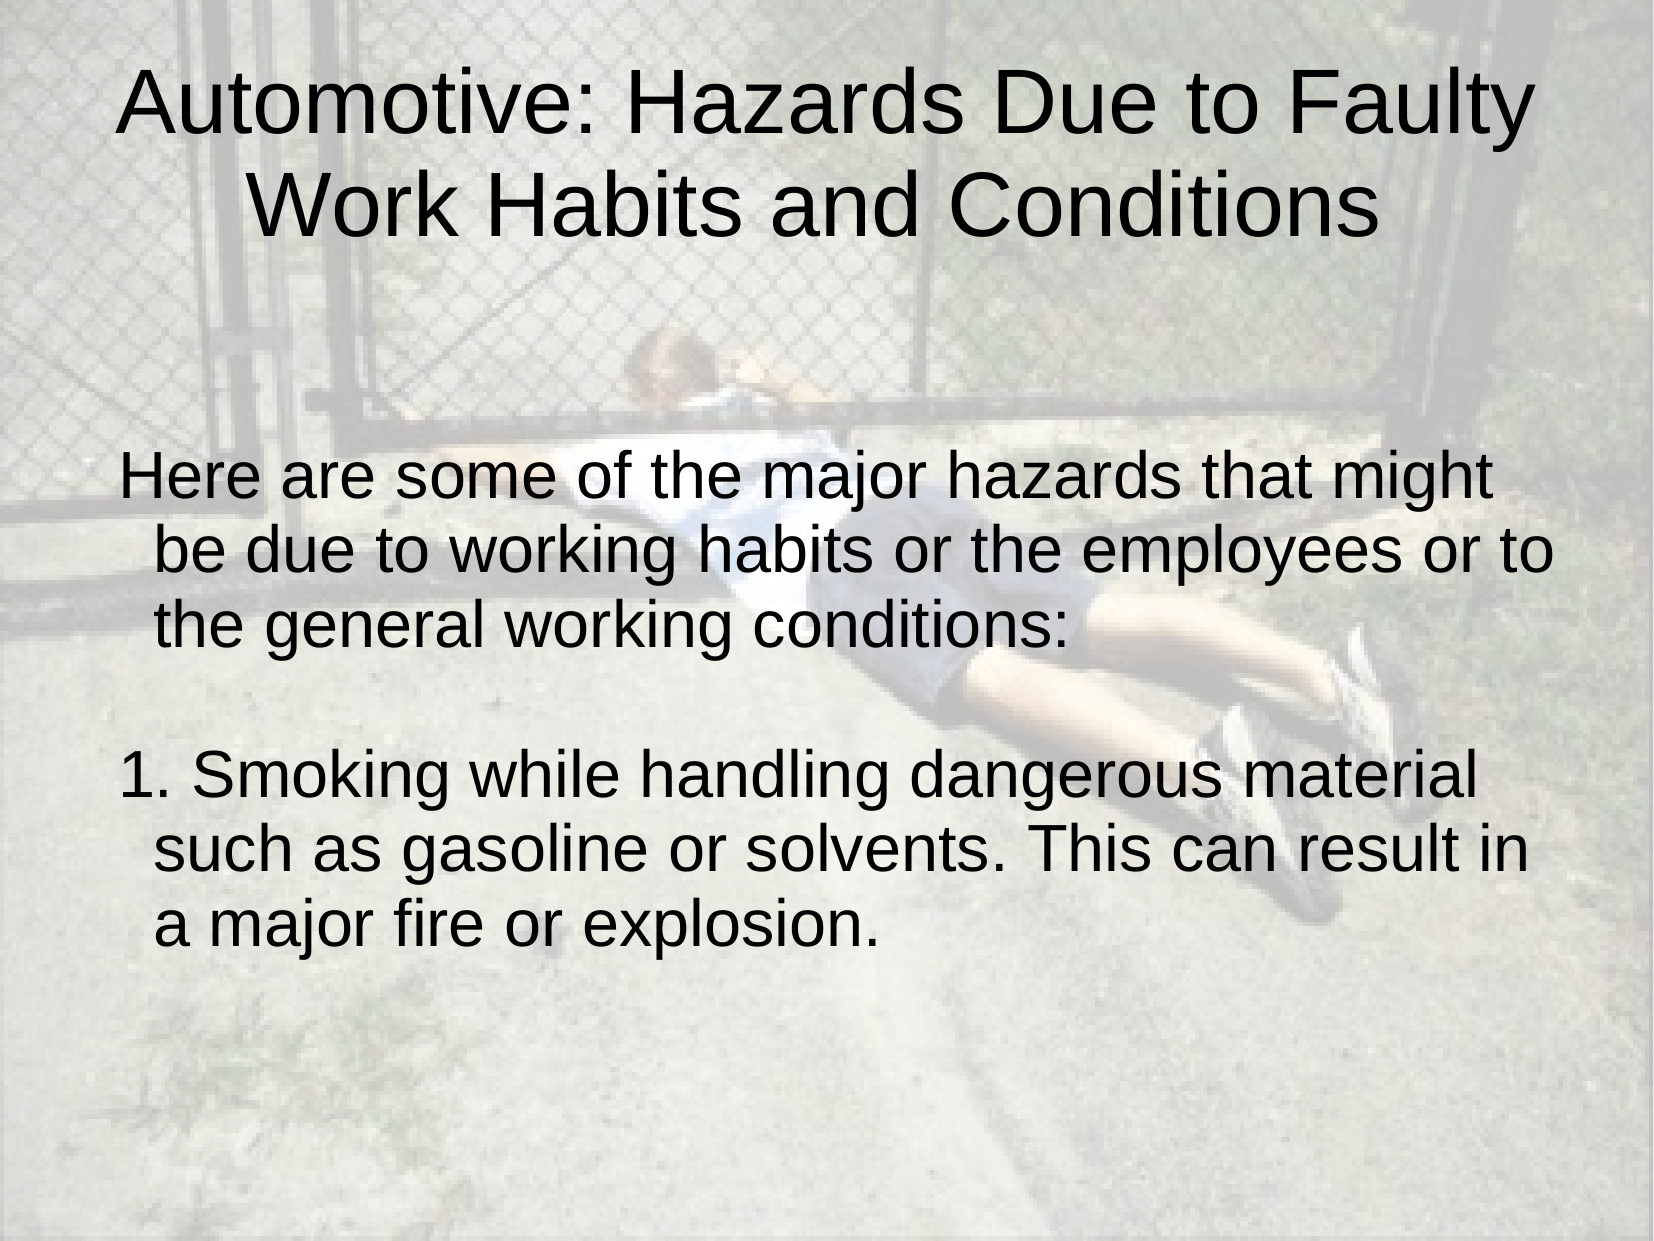

# Automotive: Hazards Due to Faulty Work Habits and Conditions
Here are some of the major hazards that might be due to working habits or the employees or to the general working conditions:
1. Smoking while handling dangerous material such as gasoline or solvents. This can result in a major fire or explosion.